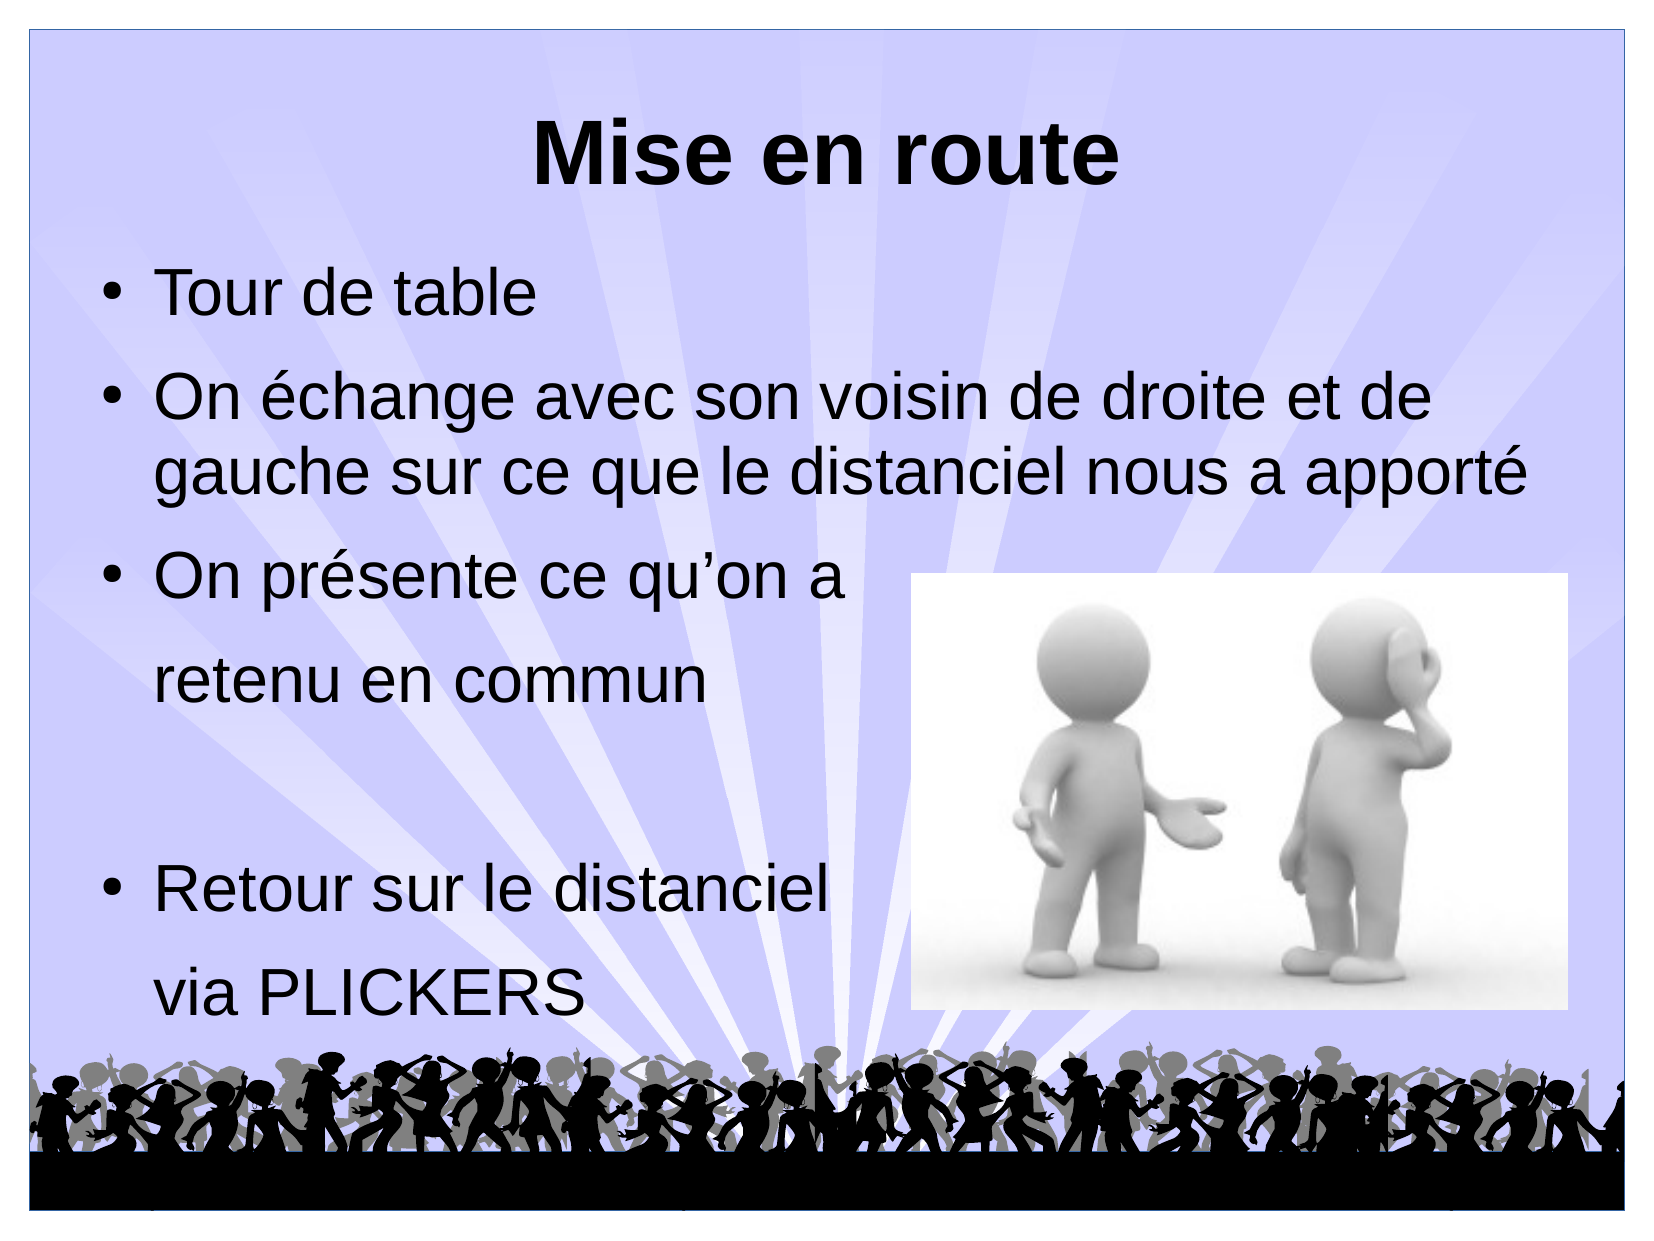

# Mise en route
Tour de table
On échange avec son voisin de droite et de gauche sur ce que le distanciel nous a apporté
On présente ce qu’on a
retenu en commun
Retour sur le distanciel
via PLICKERS